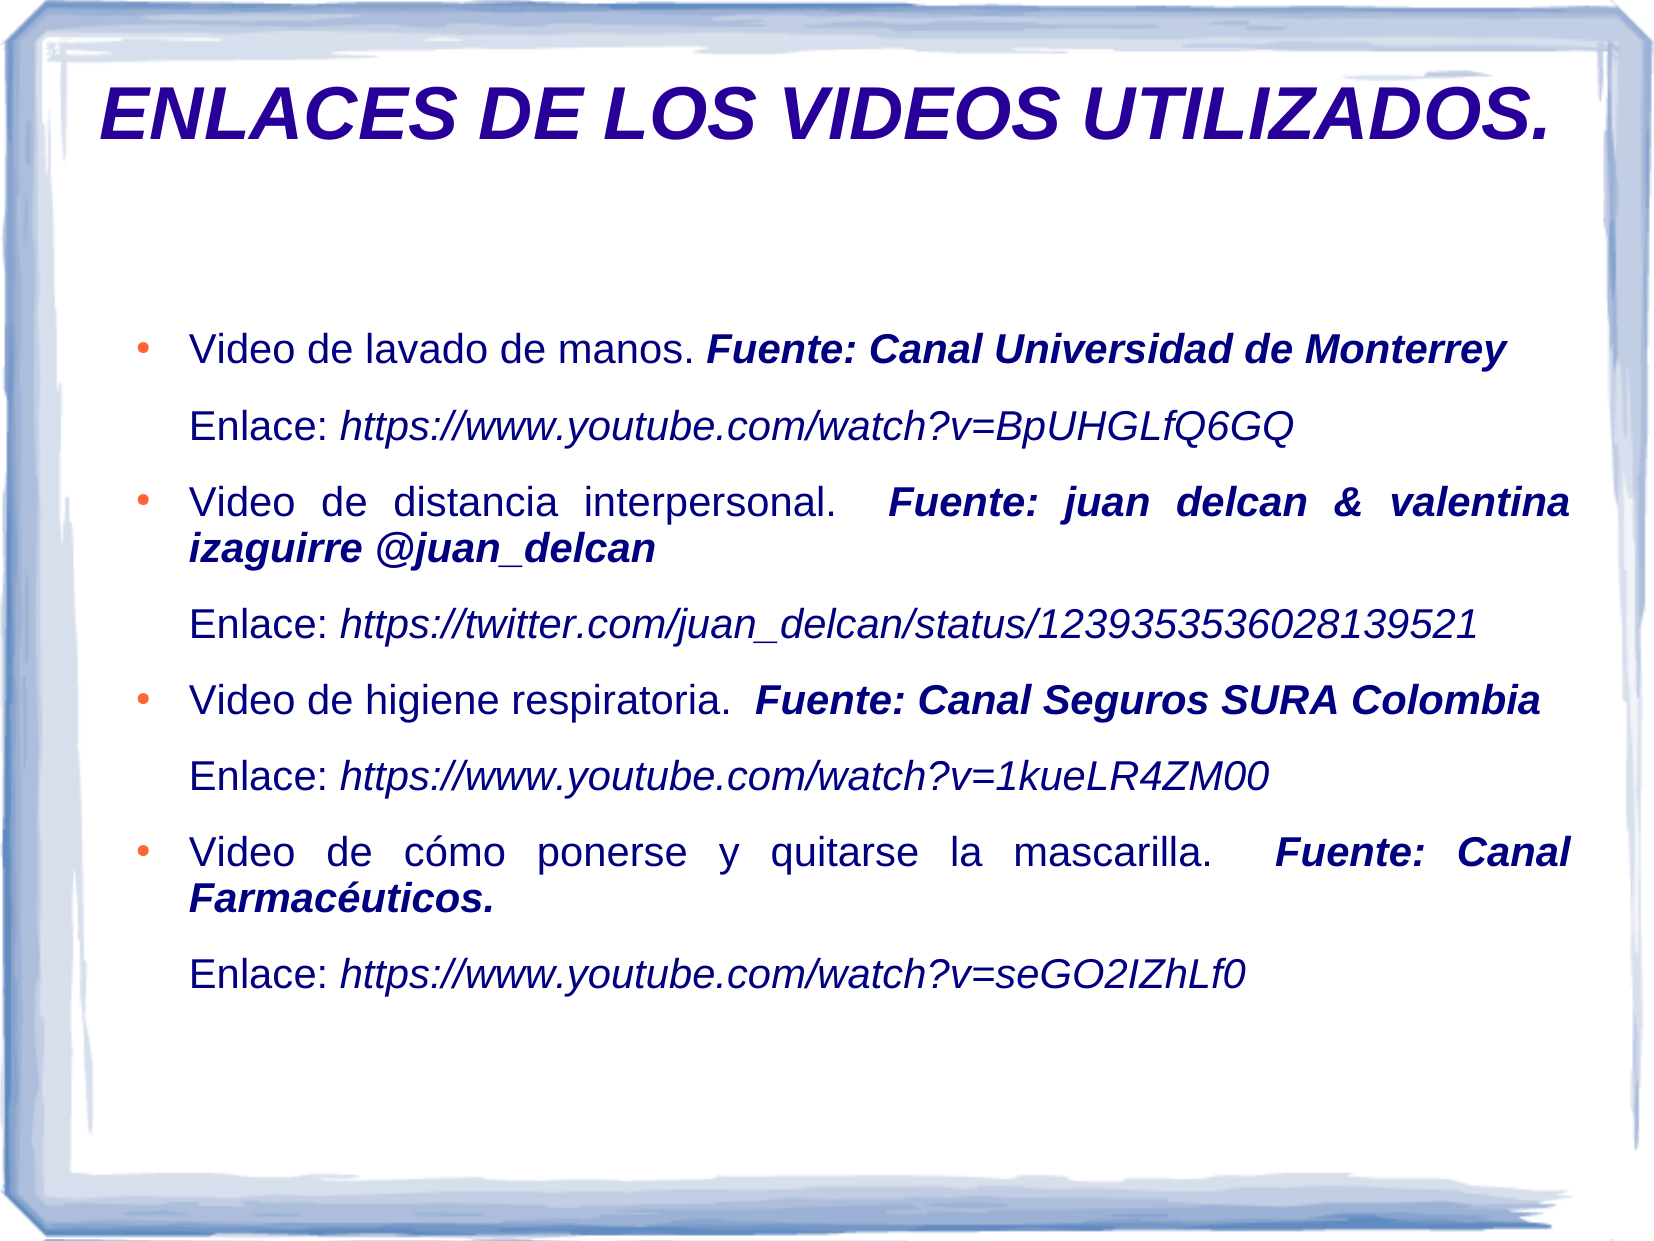

# ENLACES DE LOS VIDEOS UTILIZADOS.
Video de lavado de manos. Fuente: Canal Universidad de Monterrey
Enlace: https://www.youtube.com/watch?v=BpUHGLfQ6GQ
Video de distancia interpersonal. Fuente: juan delcan & valentina izaguirre @juan_delcan
Enlace: https://twitter.com/juan_delcan/status/1239353536028139521
Video de higiene respiratoria. Fuente: Canal Seguros SURA Colombia
Enlace: https://www.youtube.com/watch?v=1kueLR4ZM00
Video de cómo ponerse y quitarse la mascarilla. Fuente: Canal Farmacéuticos.
Enlace: https://www.youtube.com/watch?v=seGO2IZhLf0